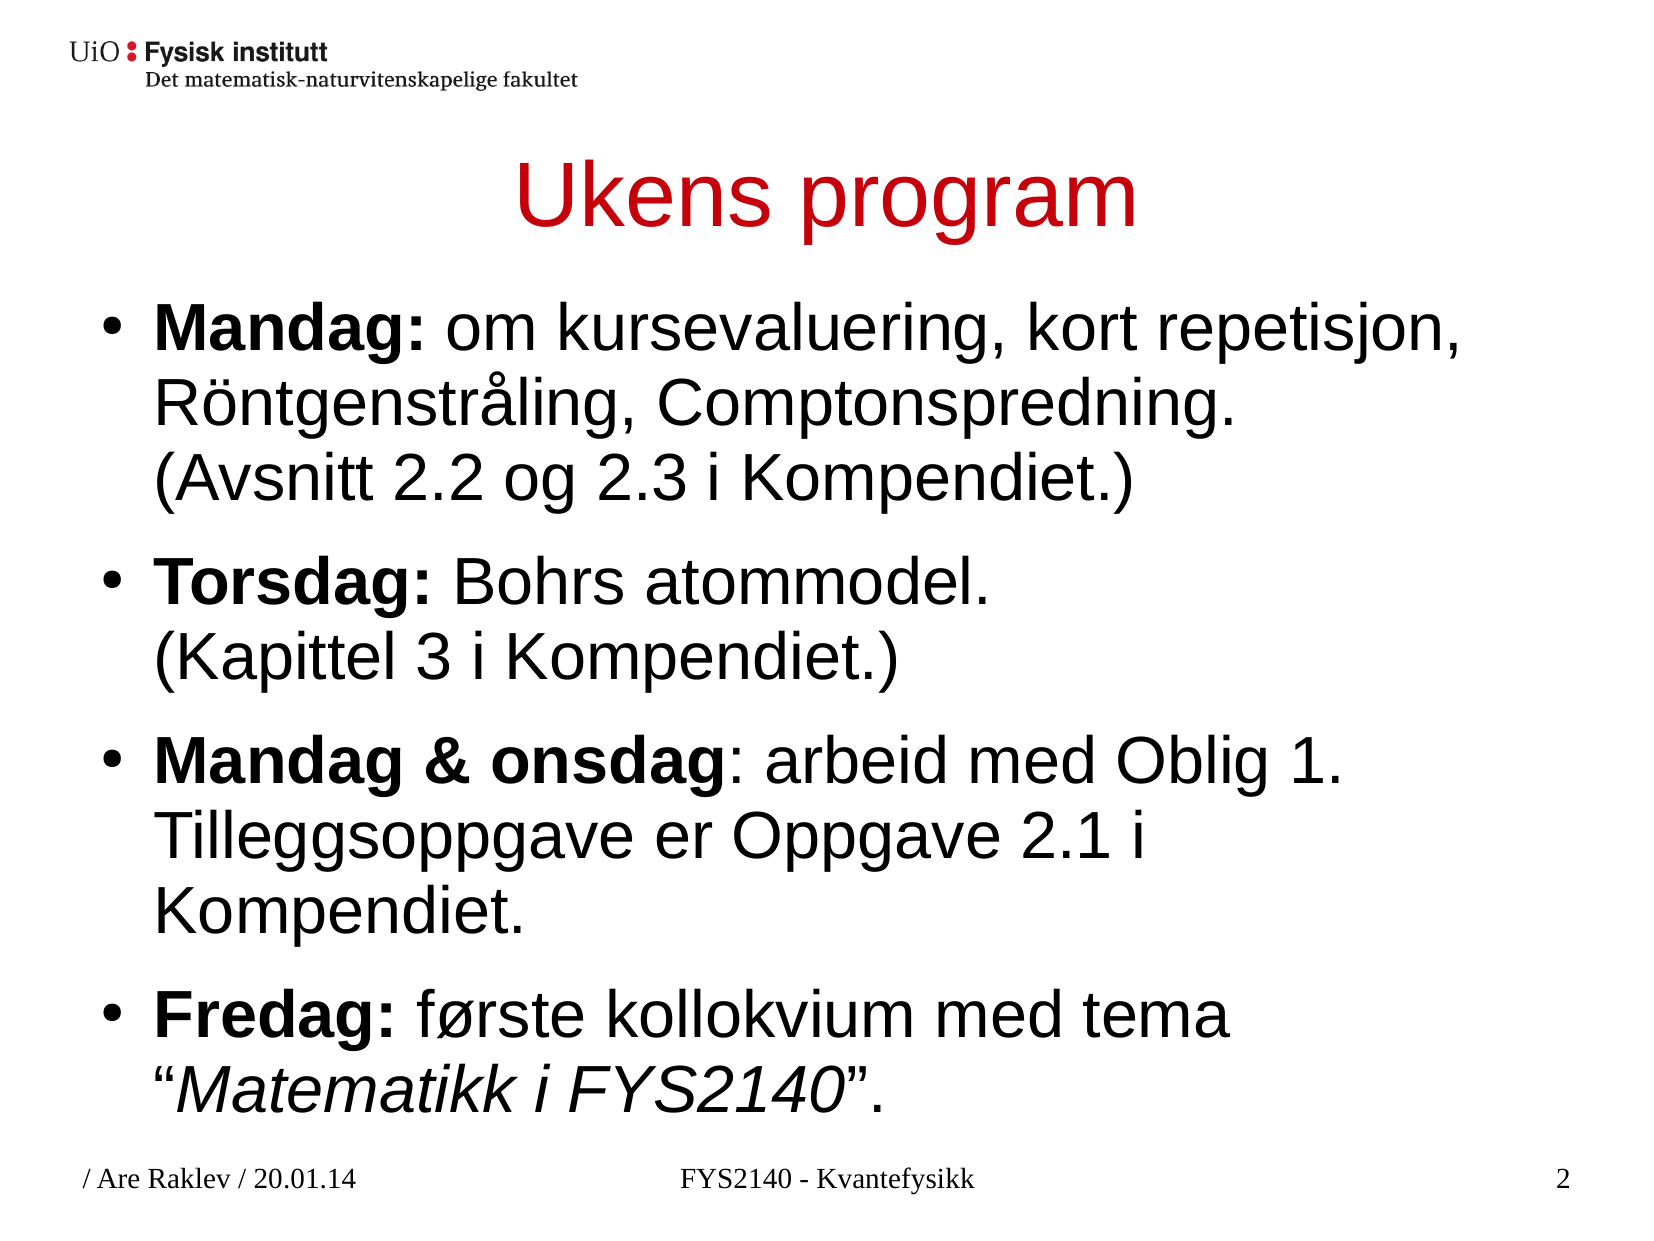

# Ukens program
Mandag: om kursevaluering, kort repetisjon, Röntgenstråling, Comptonspredning.
(Avsnitt 2.2 og 2.3 i Kompendiet.)
Torsdag: Bohrs atommodel.
(Kapittel 3 i Kompendiet.)
Mandag & onsdag: arbeid med Oblig 1. Tilleggsoppgave er Oppgave 2.1 i Kompendiet.
Fredag: første kollokvium med tema “Matematikk i FYS2140”.
/ Are Raklev / 20.01.14
FYS2140 - Kvantefysikk
2